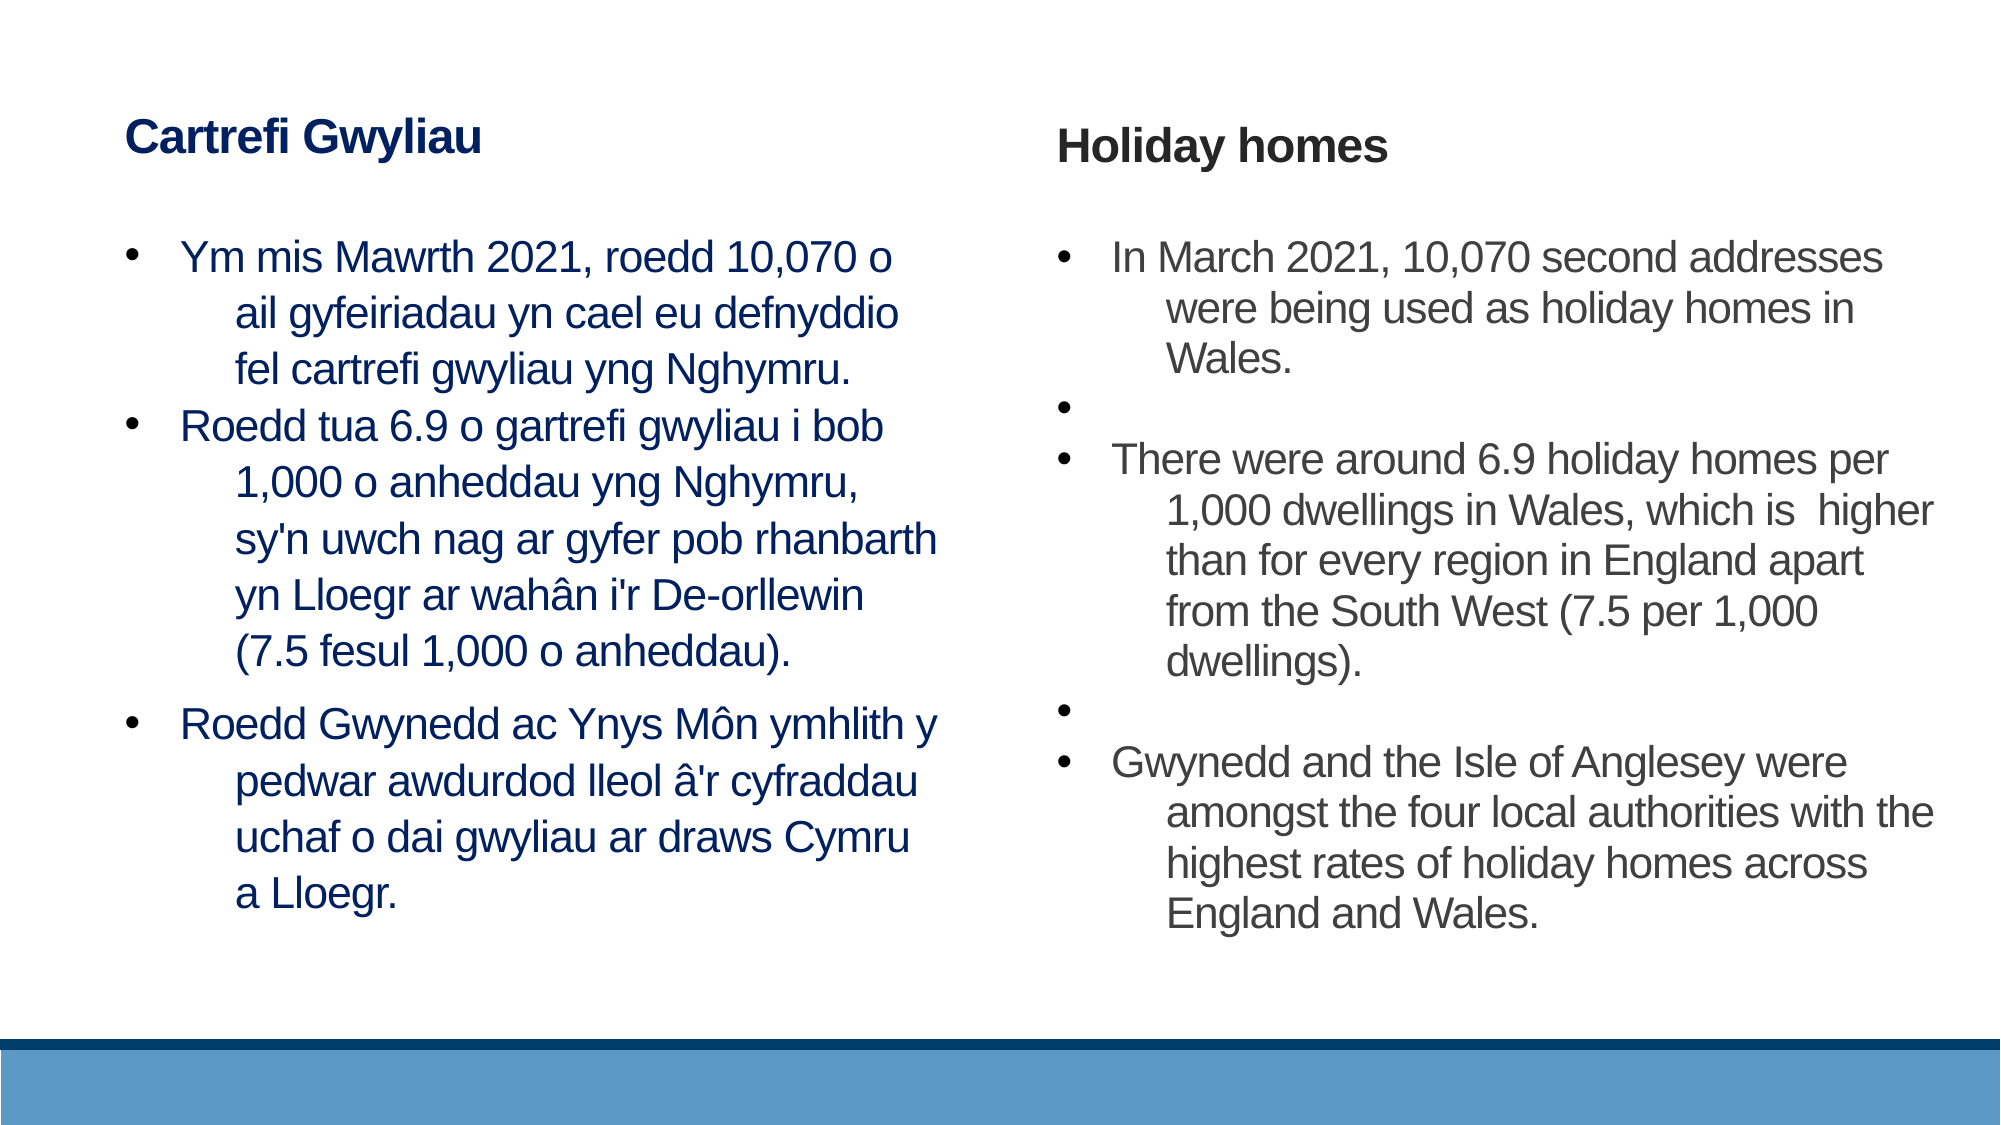

Cartrefi Gwyliau
Ym mis Mawrth 2021, roedd 10,070 o ail gyfeiriadau yn cael eu defnyddio fel cartrefi gwyliau yng Nghymru.
Roedd tua 6.9 o gartrefi gwyliau i bob 1,000 o anheddau yng Nghymru, sy'n uwch nag ar gyfer pob rhanbarth yn Lloegr ar wahân i'r De-orllewin (7.5 fesul 1,000 o anheddau).
Roedd Gwynedd ac Ynys Môn ymhlith y pedwar awdurdod lleol â'r cyfraddau uchaf o dai gwyliau ar draws Cymru a Lloegr.
Holiday homes
In March 2021, 10,070 second addresses were being used as holiday homes in Wales.
There were around 6.9 holiday homes per 1,000 dwellings in Wales, which is higher than for every region in England apart from the South West (7.5 per 1,000 dwellings).
Gwynedd and the Isle of Anglesey were amongst the four local authorities with the highest rates of holiday homes across England and Wales.